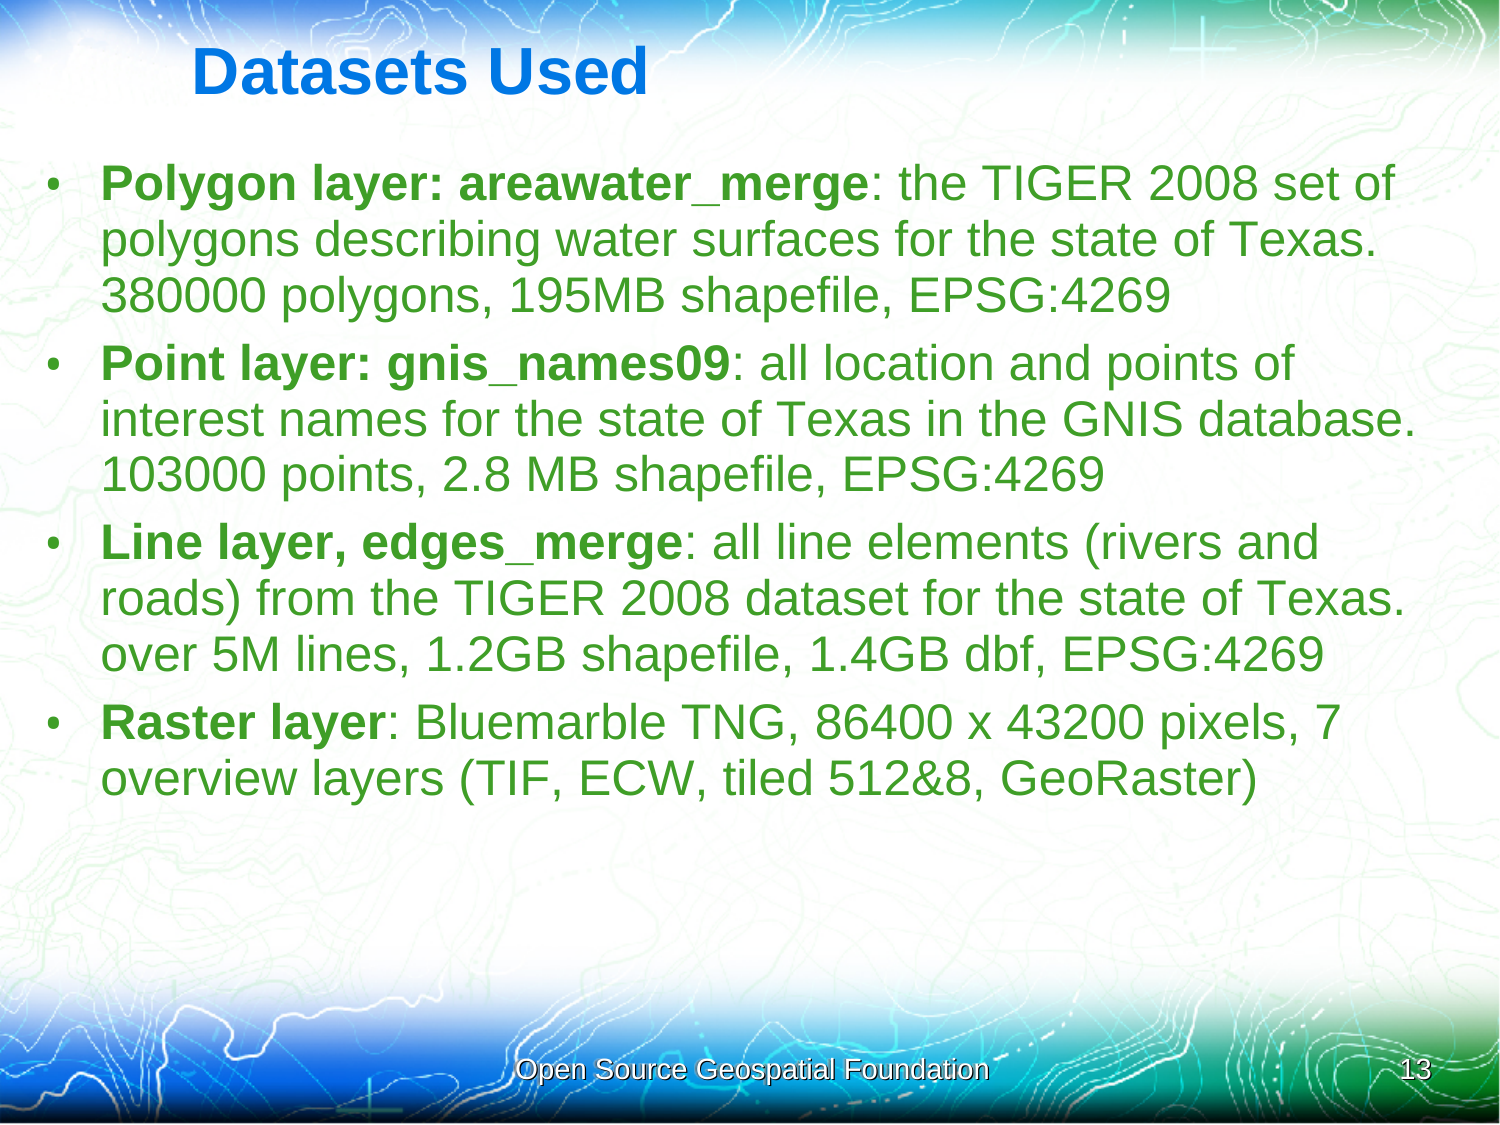

# Datasets Used
Polygon layer: areawater_merge: the TIGER 2008 set of polygons describing water surfaces for the state of Texas. 380000 polygons, 195MB shapefile, EPSG:4269
Point layer: gnis_names09: all location and points of interest names for the state of Texas in the GNIS database. 103000 points, 2.8 MB shapefile, EPSG:4269
Line layer, edges_merge: all line elements (rivers and roads) from the TIGER 2008 dataset for the state of Texas. over 5M lines, 1.2GB shapefile, 1.4GB dbf, EPSG:4269
Raster layer: Bluemarble TNG, 86400 x 43200 pixels, 7 overview layers (TIF, ECW, tiled 512&8, GeoRaster)
Open Source Geospatial Foundation
13